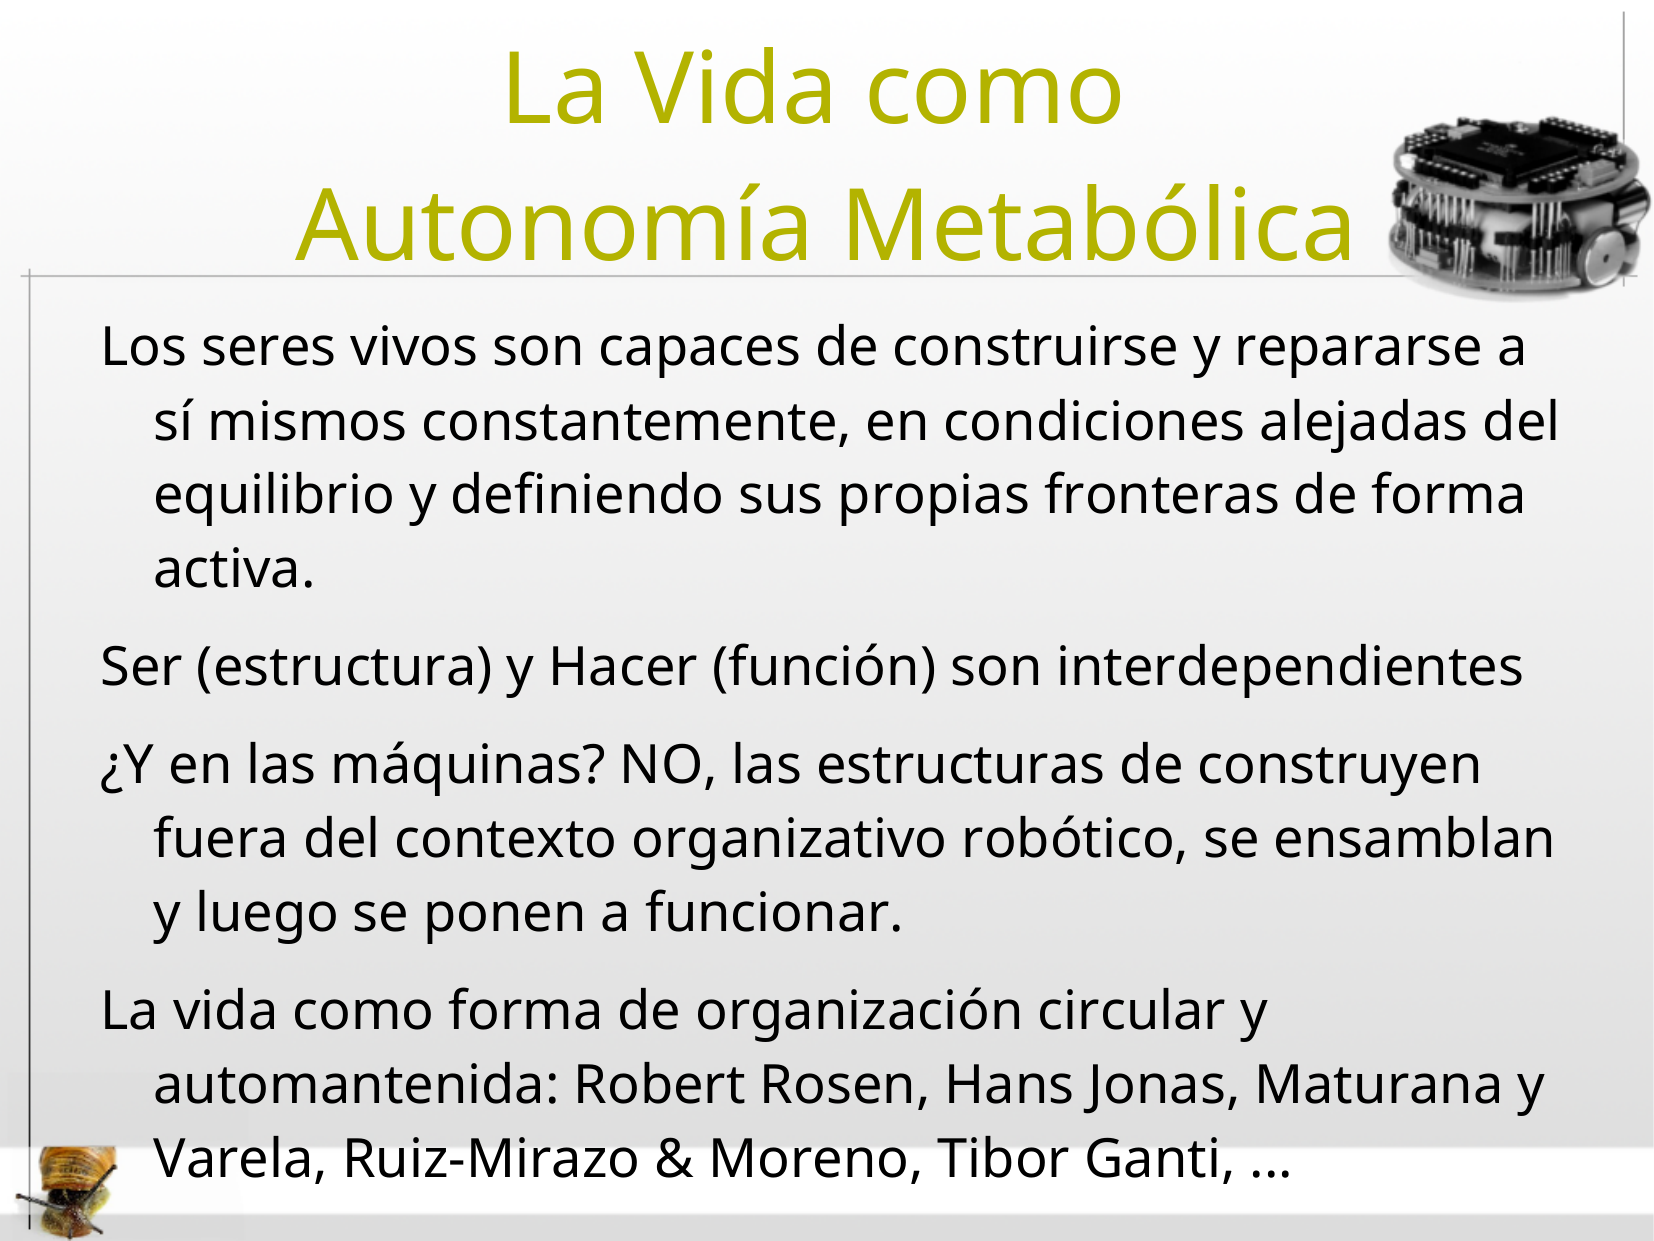

# La Vida como Autonomía Metabólica
Los seres vivos son capaces de construirse y repararse a sí mismos constantemente, en condiciones alejadas del equilibrio y definiendo sus propias fronteras de forma activa.
Ser (estructura) y Hacer (función) son interdependientes
¿Y en las máquinas? NO, las estructuras de construyen fuera del contexto organizativo robótico, se ensamblan y luego se ponen a funcionar.
La vida como forma de organización circular y automantenida: Robert Rosen, Hans Jonas, Maturana y Varela, Ruiz-Mirazo & Moreno, Tibor Ganti, ...